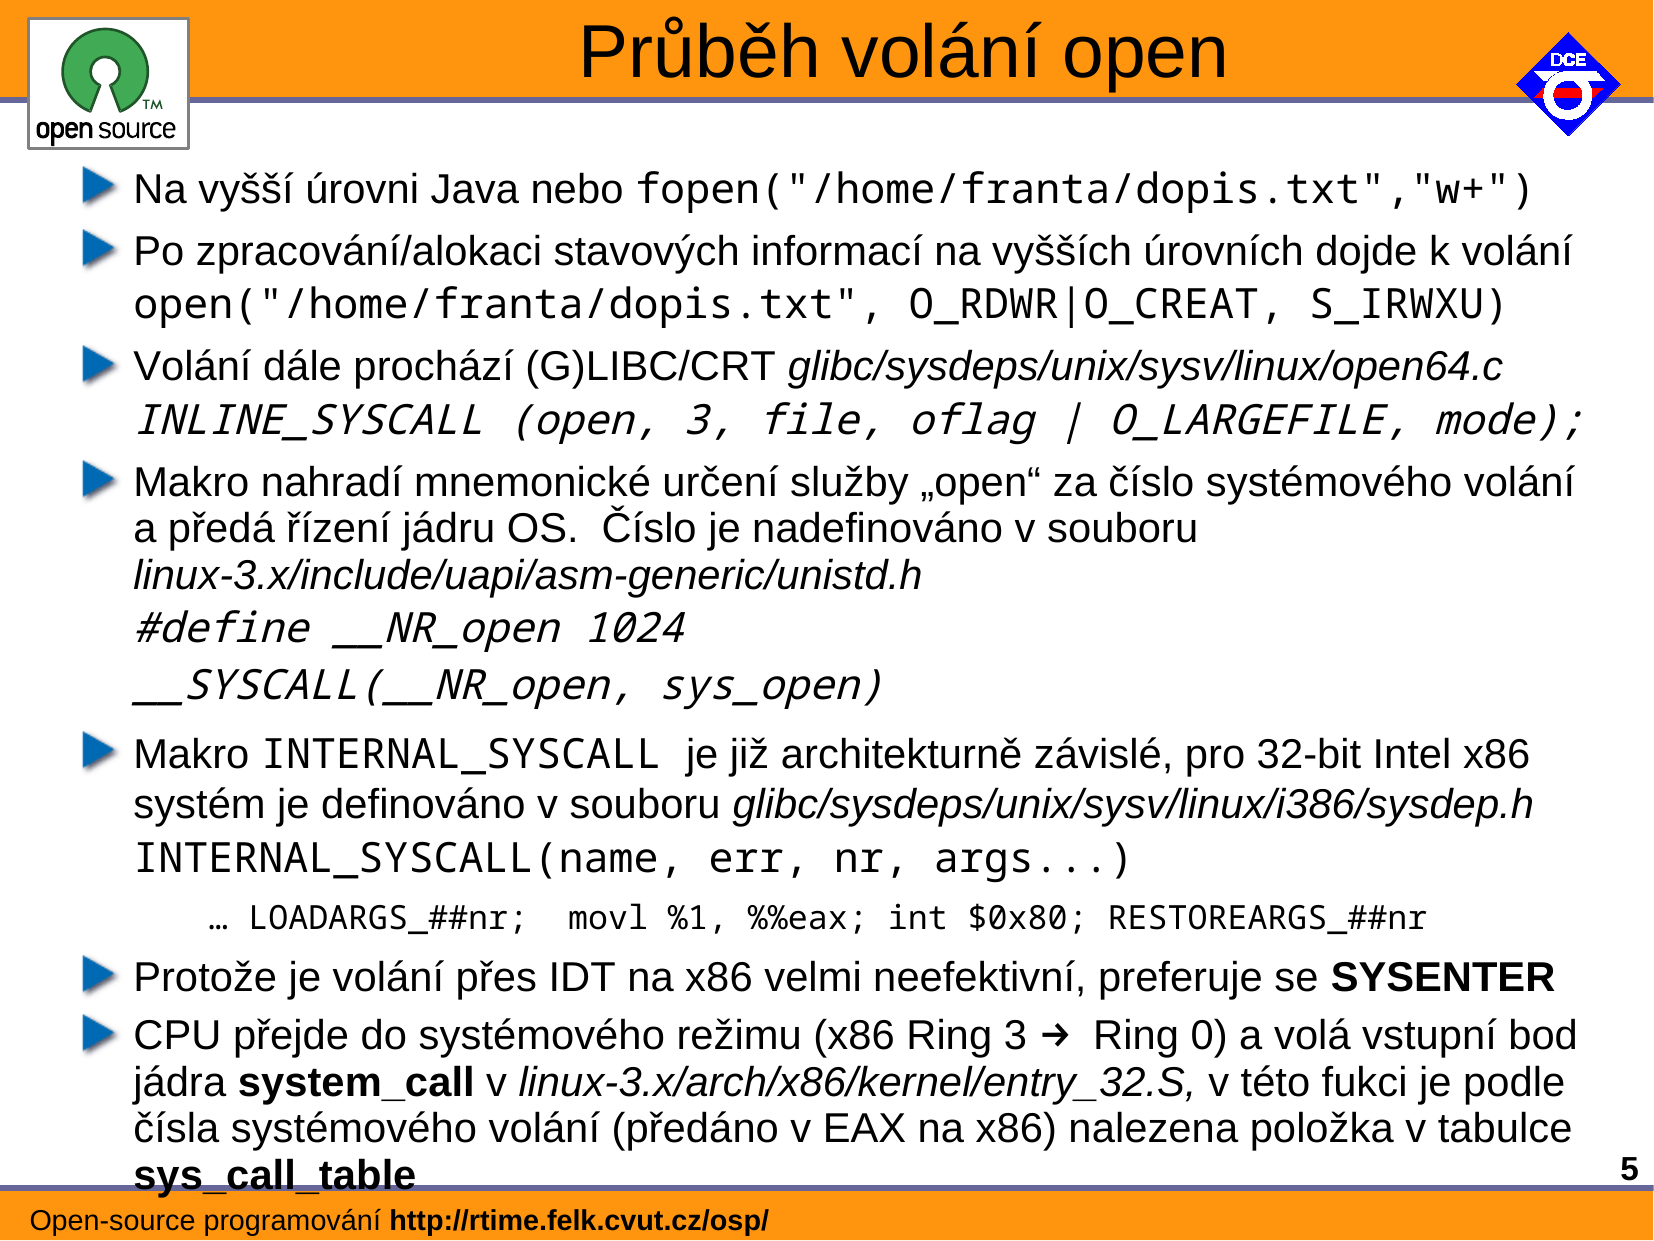

# Průběh volání open
Na vyšší úrovni Java nebo fopen("/home/franta/dopis.txt","w+")
Po zpracování/alokaci stavových informací na vyšších úrovních dojde k volání
open("/home/franta/dopis.txt", O_RDWR|O_CREAT, S_IRWXU)
Volání dále prochází (G)LIBC/CRT glibc/sysdeps/unix/sysv/linux/open64.c
INLINE_SYSCALL (open, 3, file, oflag | O_LARGEFILE, mode);
Makro nahradí mnemonické určení služby „open“ za číslo systémového volání a předá řízení jádru OS. Číslo je nadefinováno v souboru
linux-3.x/include/uapi/asm-generic/unistd.h
#define __NR_open 1024
__SYSCALL(__NR_open, sys_open)
Makro INTERNAL_SYSCALL je již architekturně závislé, pro 32-bit Intel x86 systém je definováno v souboru glibc/sysdeps/unix/sysv/linux/i386/sysdep.h INTERNAL_SYSCALL(name, err, nr, args...)
	… LOADARGS_##nr; movl %1, %%eax; int $0x80; RESTOREARGS_##nr
Protože je volání přes IDT na x86 velmi neefektivní, preferuje se SYSENTER
CPU přejde do systémového režimu (x86 Ring 3 → Ring 0) a volá vstupní bod jádra system_call v linux-3.x/arch/x86/kernel/entry_32.S, v této fukci je podle čísla systémového volání (předáno v EAX na x86) nalezena položka v tabulce sys_call_table